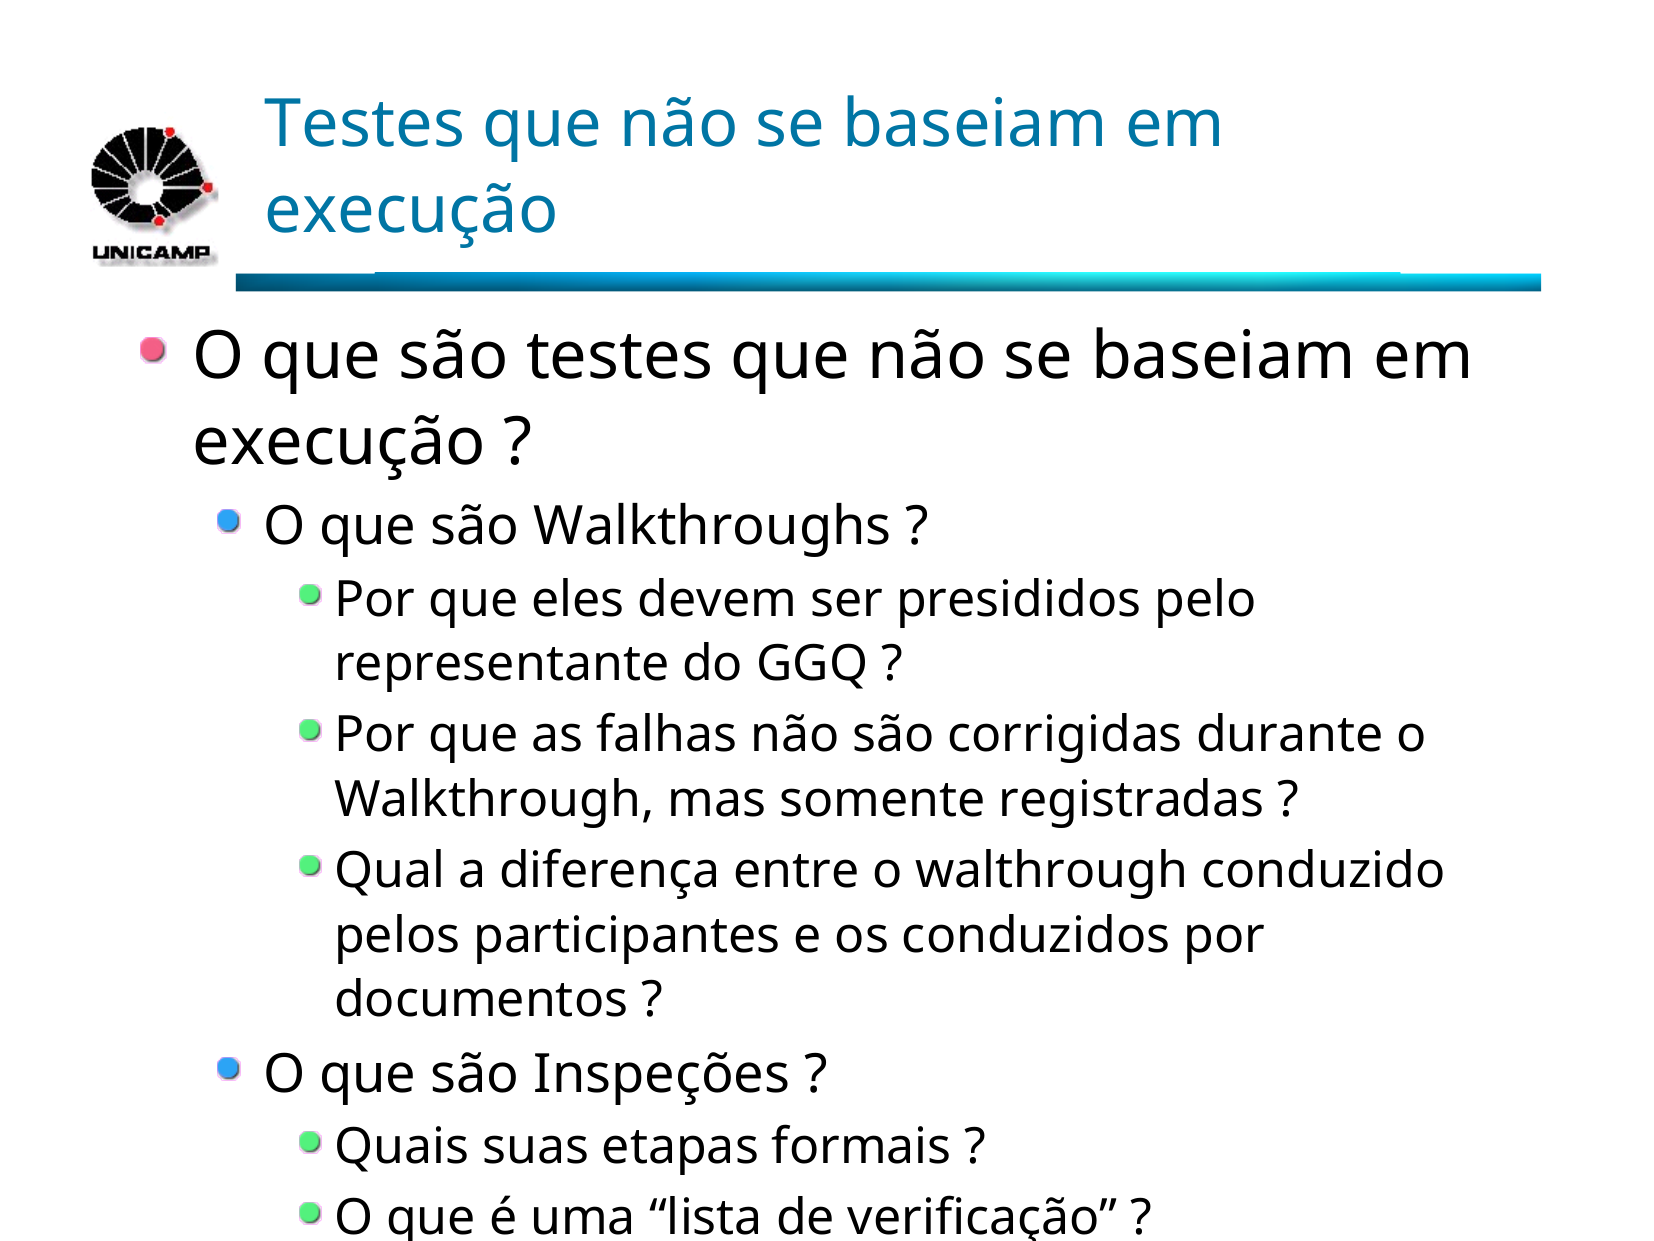

# Testes que não se baseiam em execução
O que são testes que não se baseiam em execução ?
O que são Walkthroughs ?
Por que eles devem ser presididos pelo representante do GGQ ?
Por que as falhas não são corrigidas durante o Walkthrough, mas somente registradas ?
Qual a diferença entre o walthrough conduzido pelos participantes e os conduzidos por documentos ?
O que são Inspeções ?
Quais suas etapas formais ?
O que é uma “lista de verificação” ?
O que é o “registro de estatísticas de falhas” ?